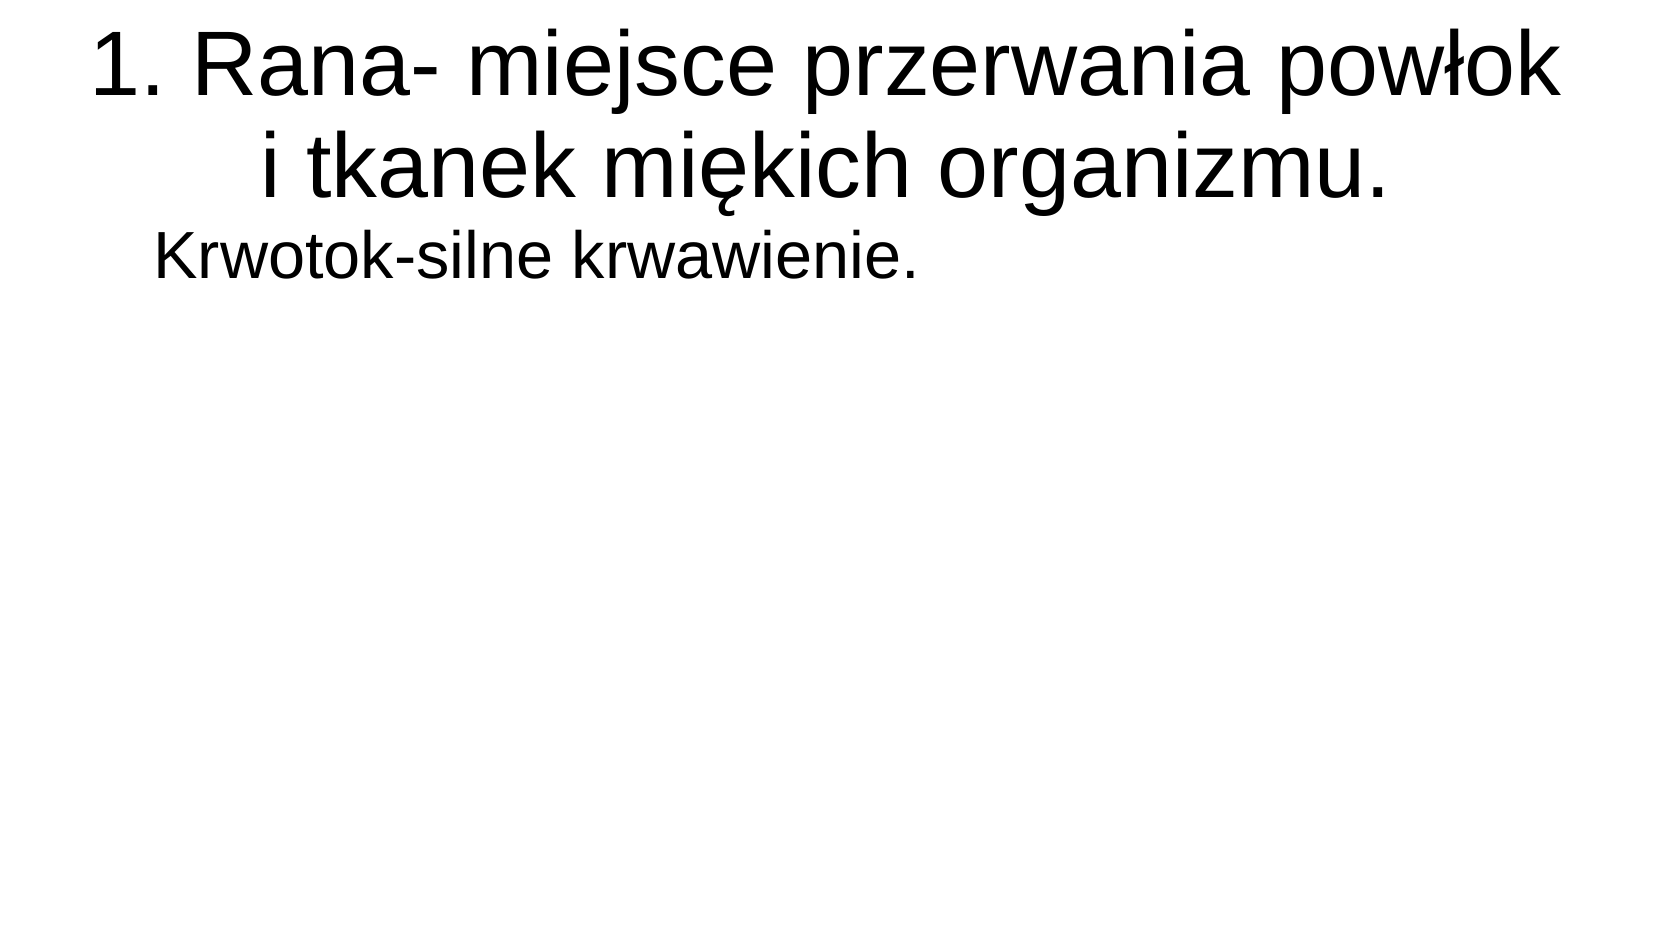

# 1. Rana- miejsce przerwania powłok i tkanek miękich organizmu.
Krwotok-silne krwawienie.